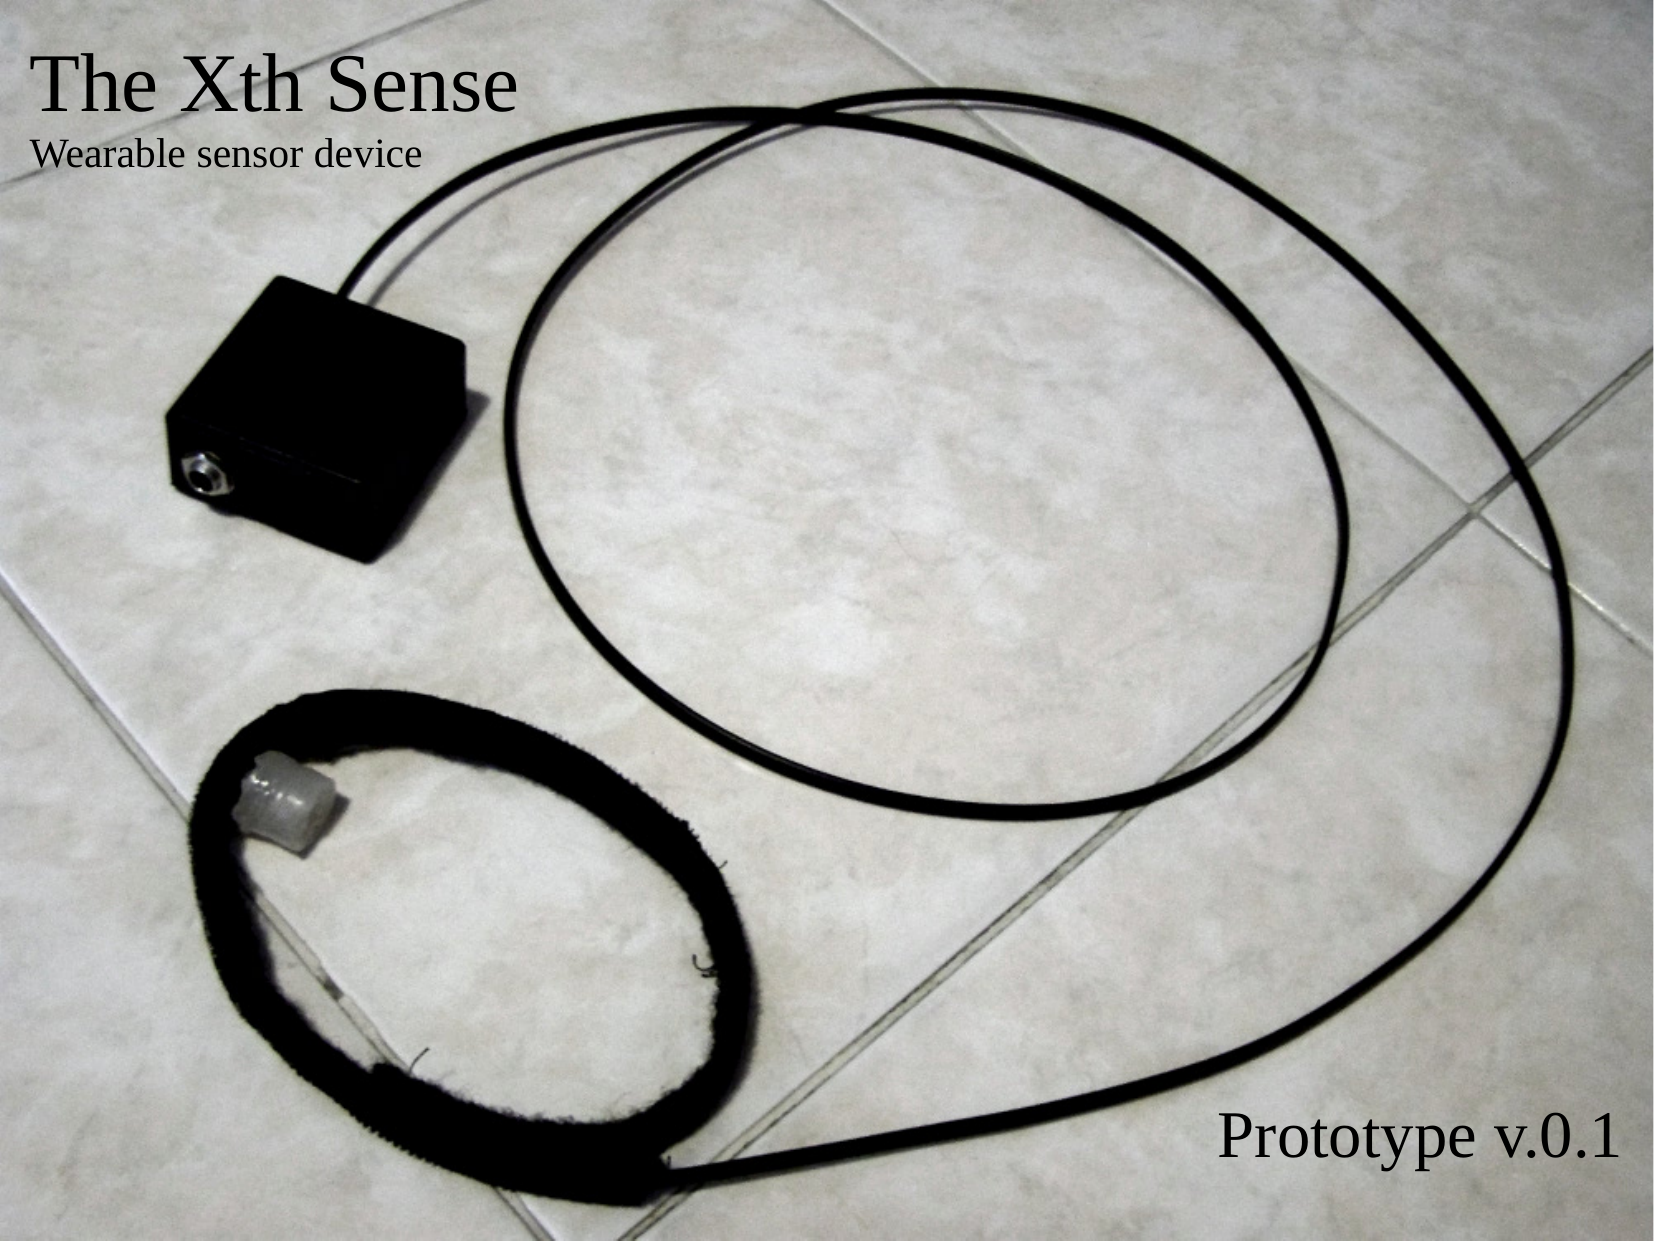

The Xth Sense
Wearable sensor device
 Prototype v.0.1